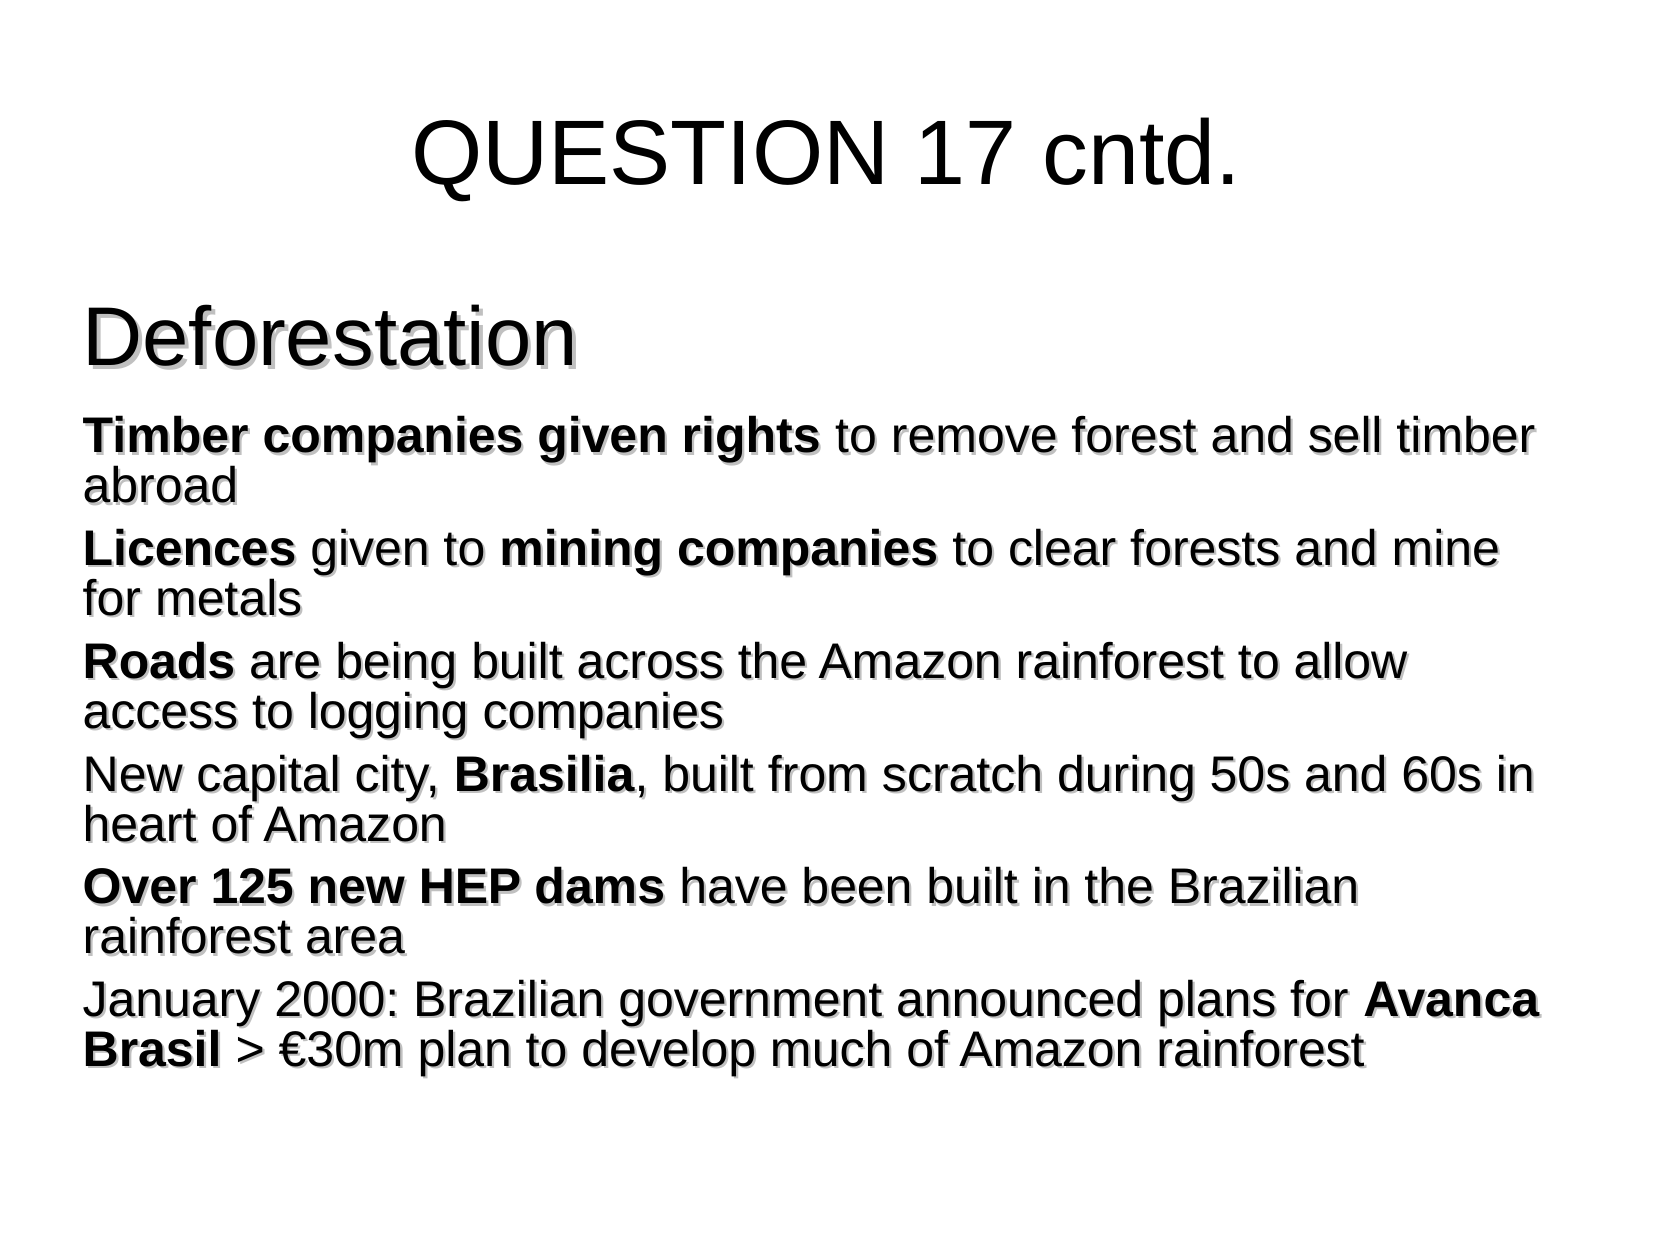

# QUESTION 17 cntd.
Deforestation
Timber companies given rights to remove forest and sell timber abroad
Licences given to mining companies to clear forests and mine for metals
Roads are being built across the Amazon rainforest to allow access to logging companies
New capital city, Brasilia, built from scratch during 50s and 60s in heart of Amazon
Over 125 new HEP dams have been built in the Brazilian rainforest area
January 2000: Brazilian government announced plans for Avanca Brasil > €30m plan to develop much of Amazon rainforest